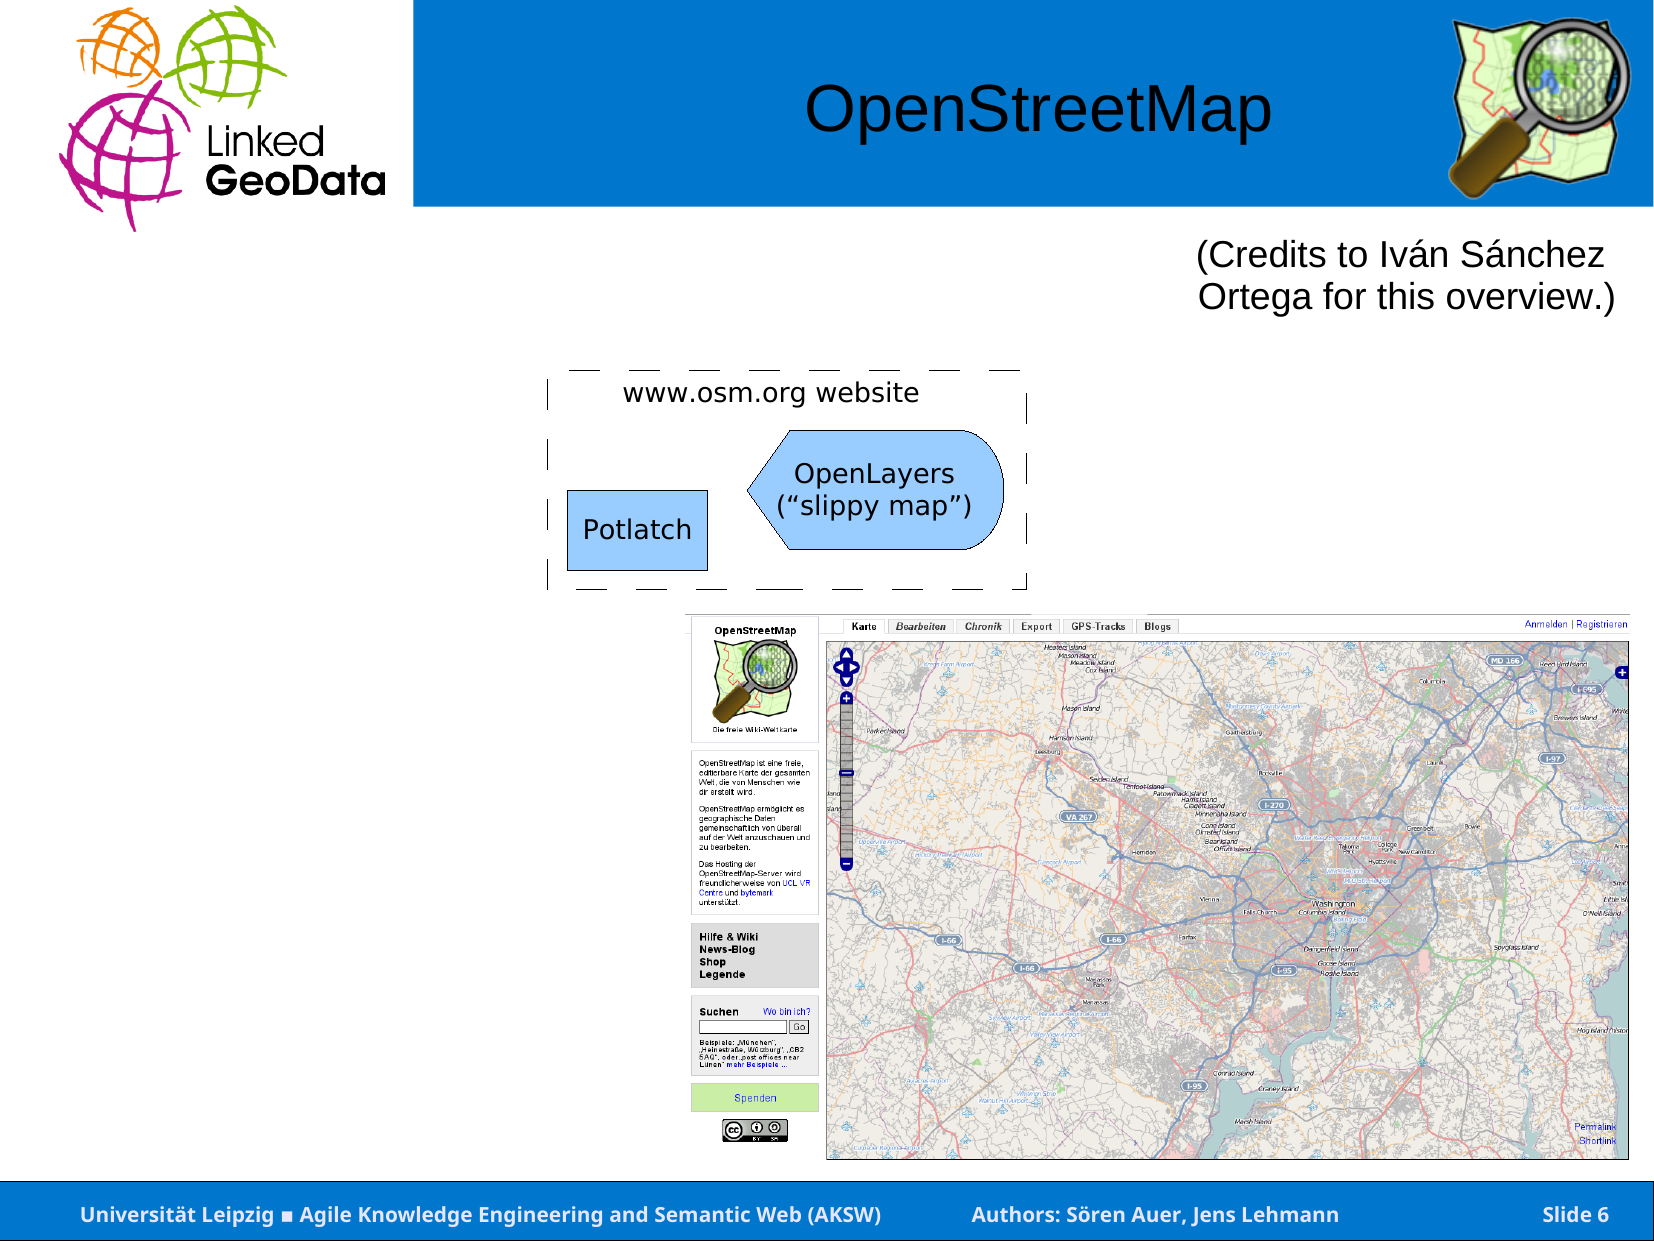

# OpenStreetMap
(Credits to Iván Sánchez
Ortega for this overview.)
www.osm.org website
OpenLayers
(“slippy map”)
Potlatch